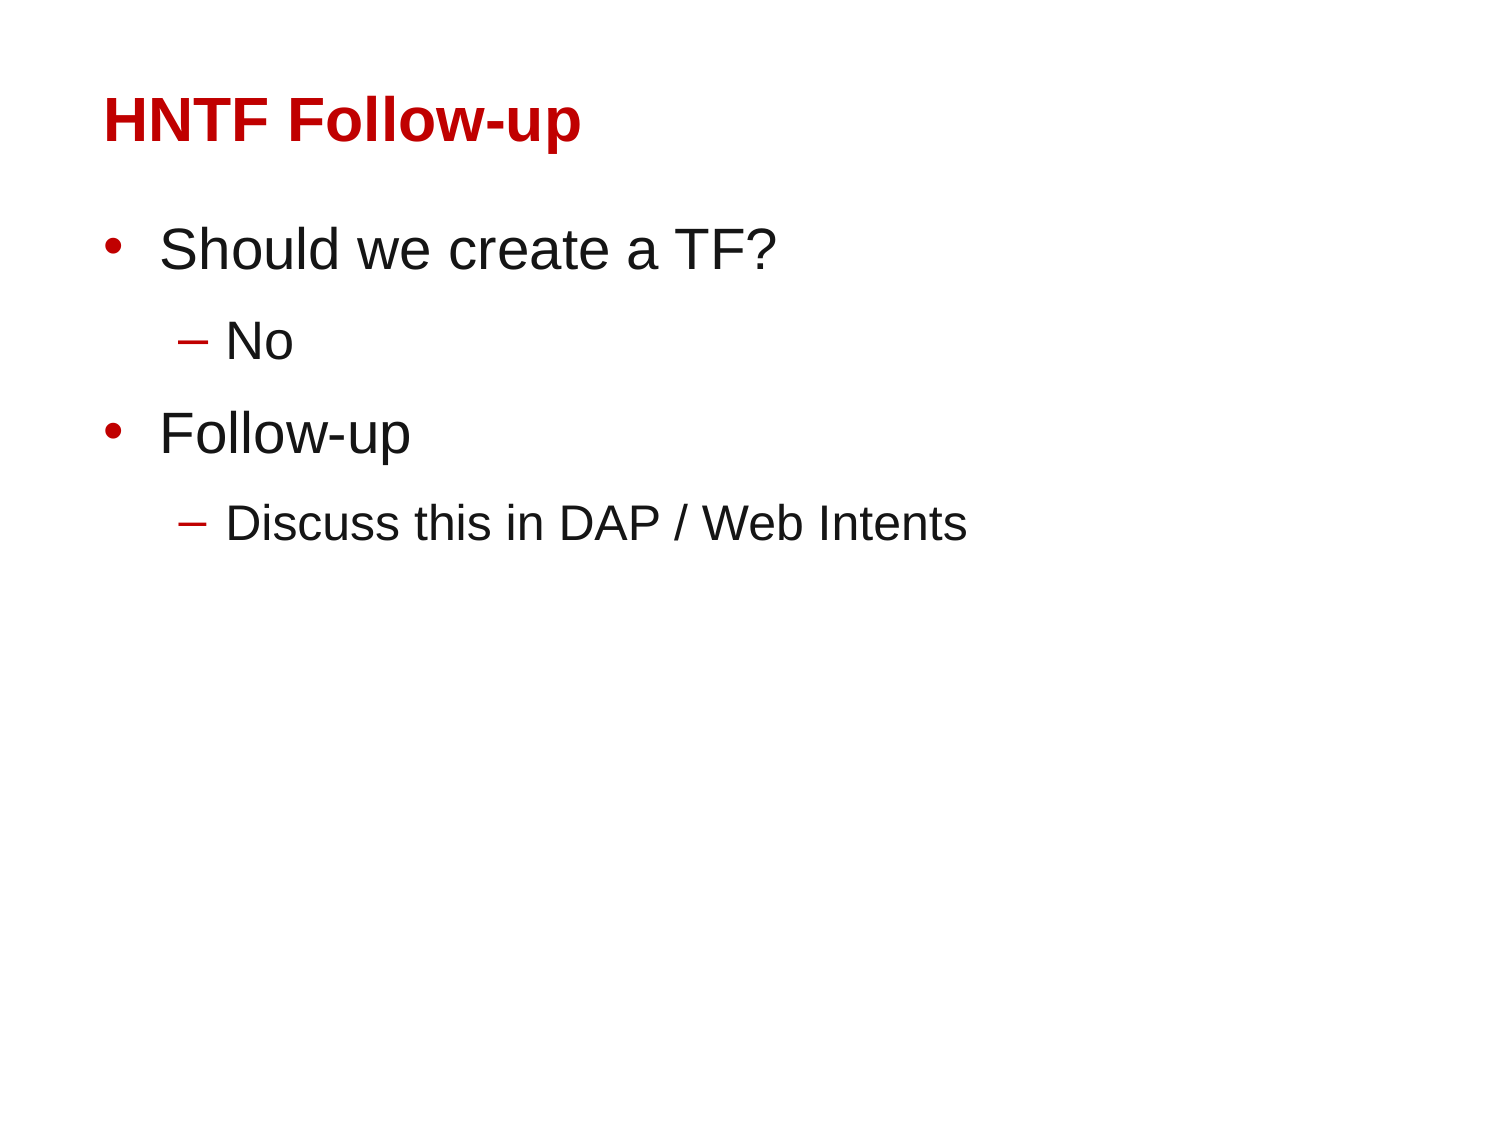

# HNTF Follow-up
Should we create a TF?
No
Follow-up
Discuss this in DAP / Web Intents